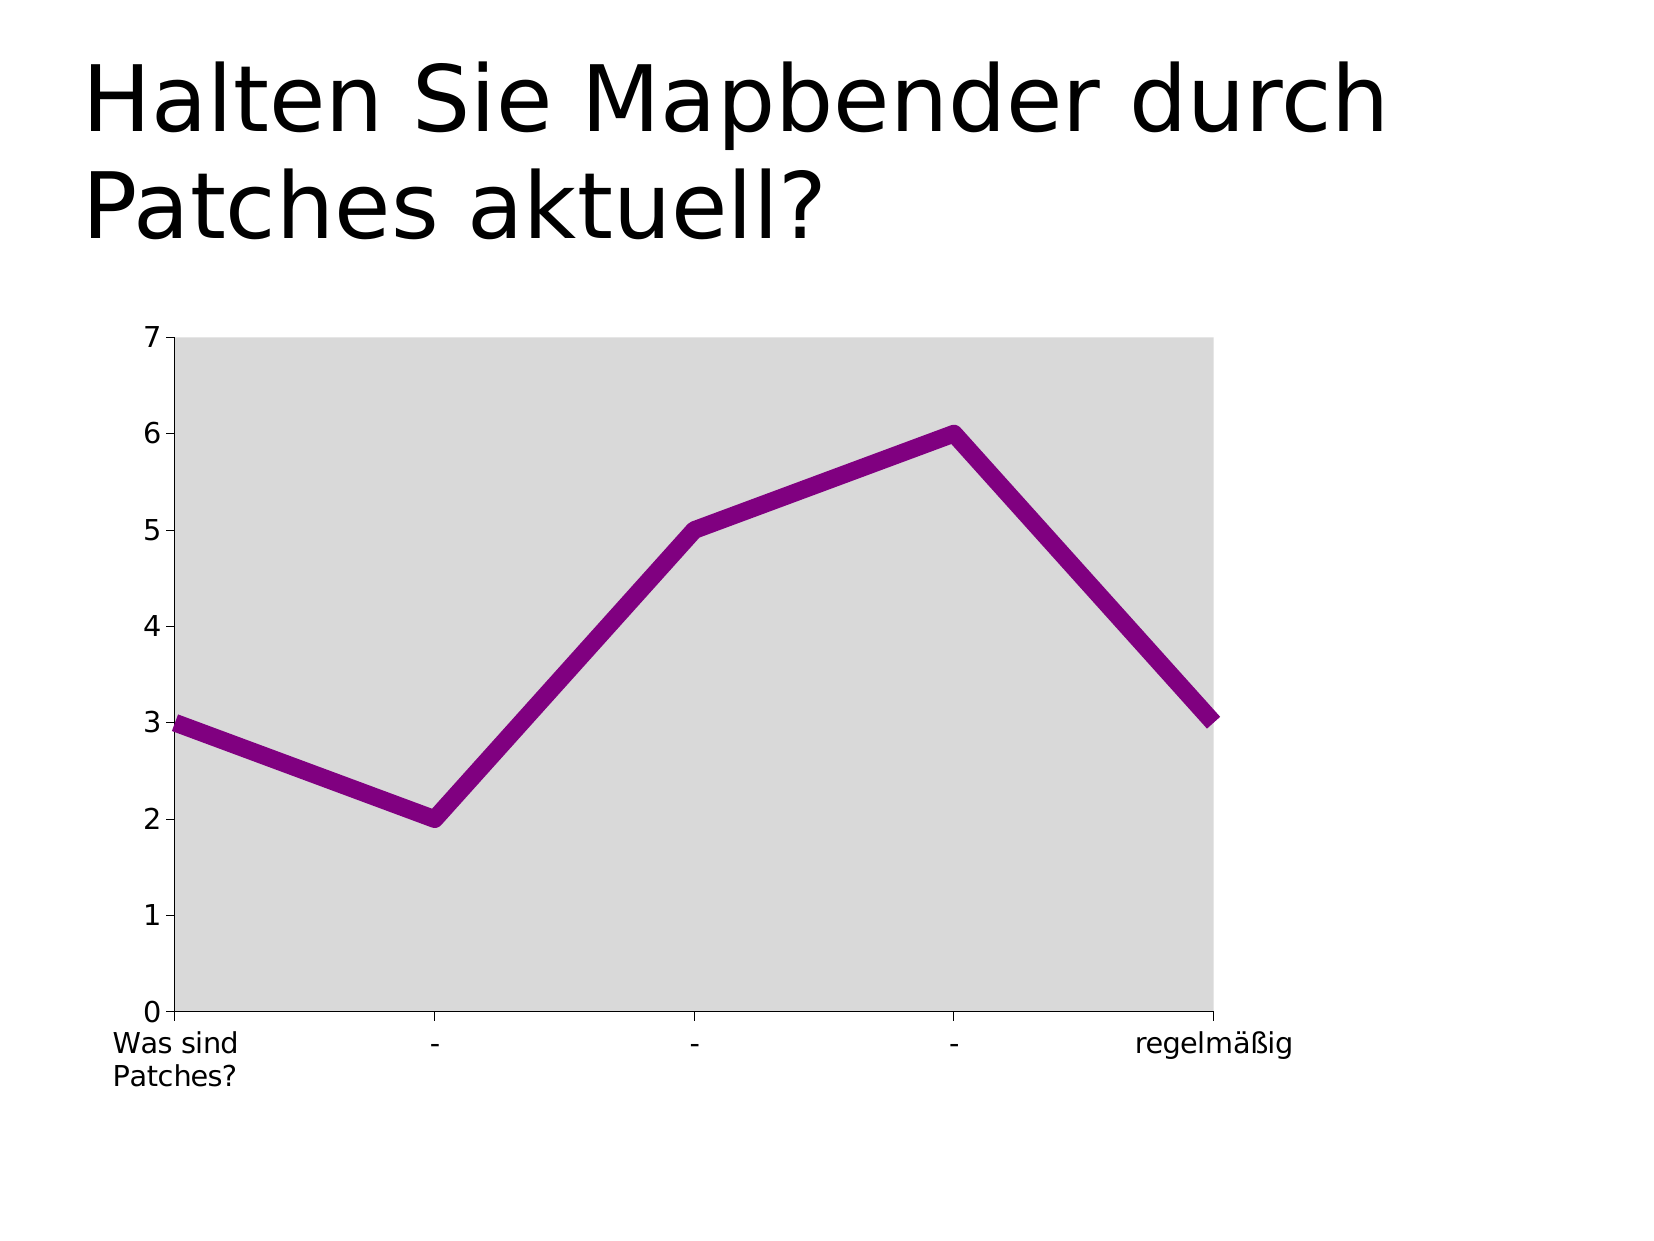

# Halten Sie Mapbender durch Patches aktuell?
### Chart
| Category | Patches |
|---|---|
| Was sind Patches? | 3.0 |
| - | 2.0 |
| - | 5.0 |
| - | 6.0 |
| regelmäßig | 3.0 |